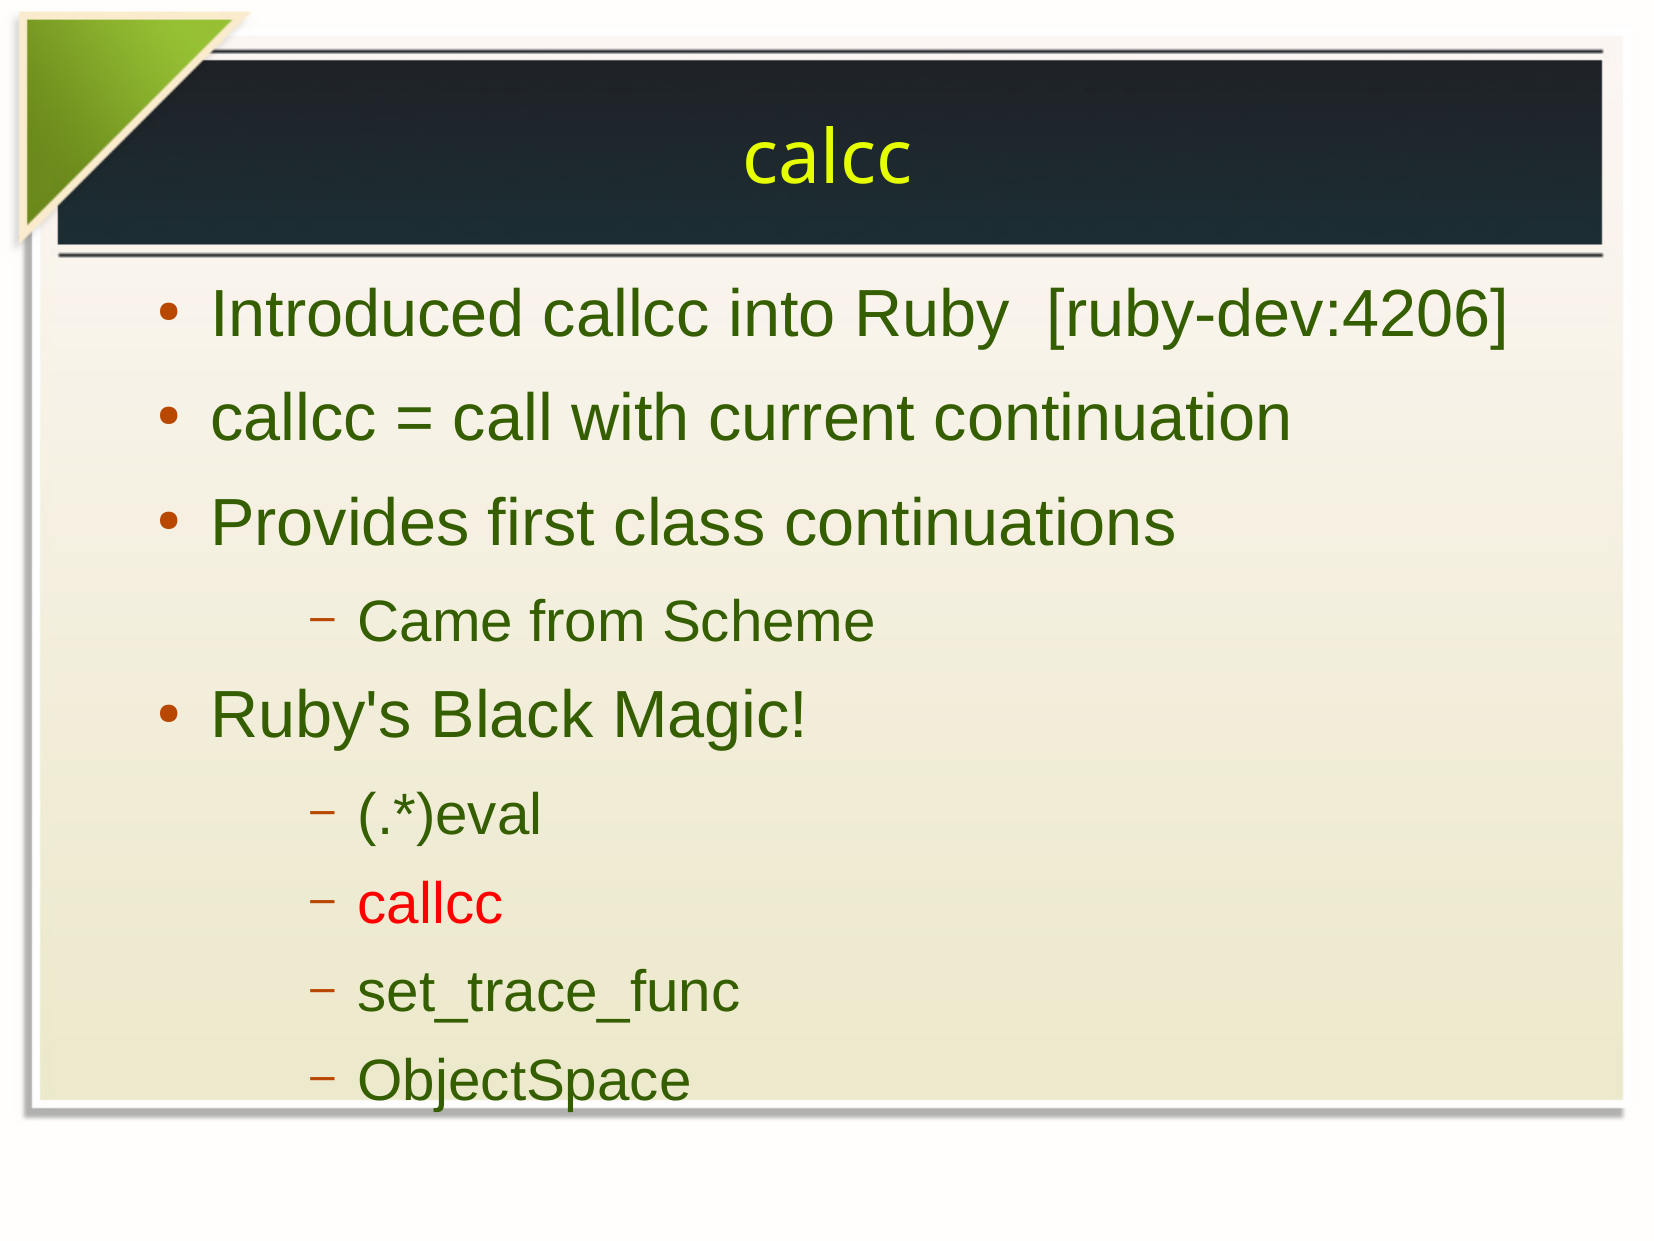

# calcc
Introduced callcc into Ruby [ruby-dev:4206]
callcc = call with current continuation
Provides first class continuations
Came from Scheme
Ruby's Black Magic!
(.*)eval
callcc
set_trace_func
ObjectSpace